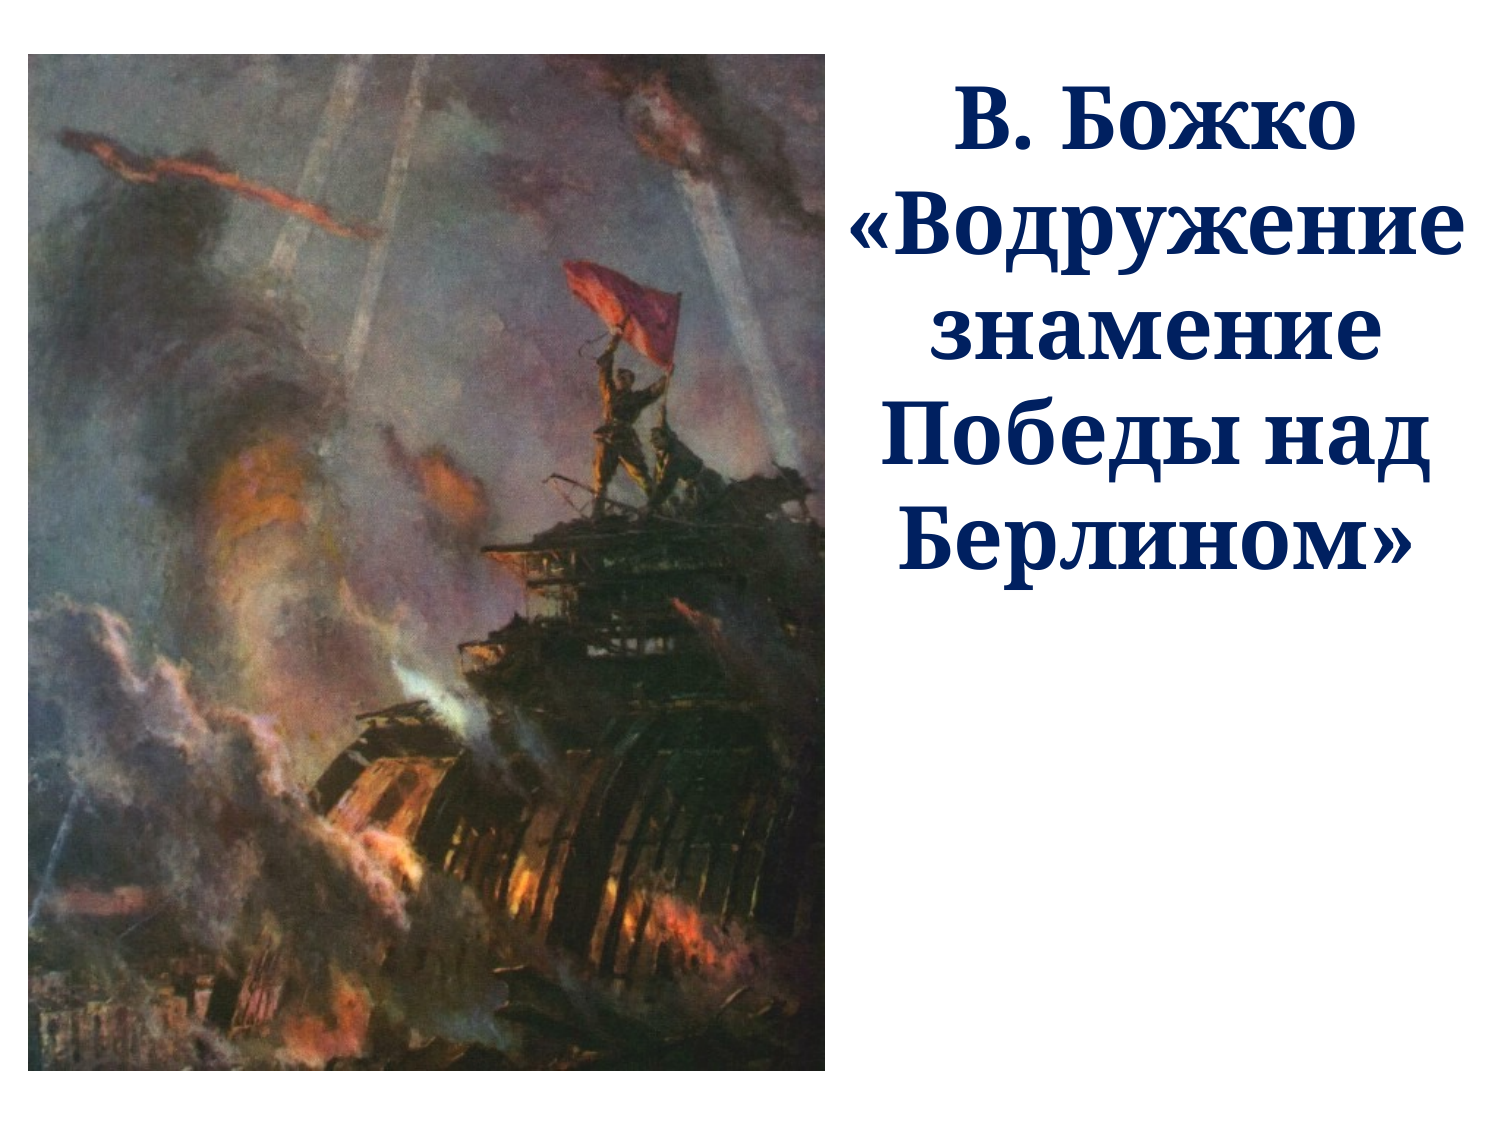

# В. Божко «Водружение знамение Победы над Берлином»